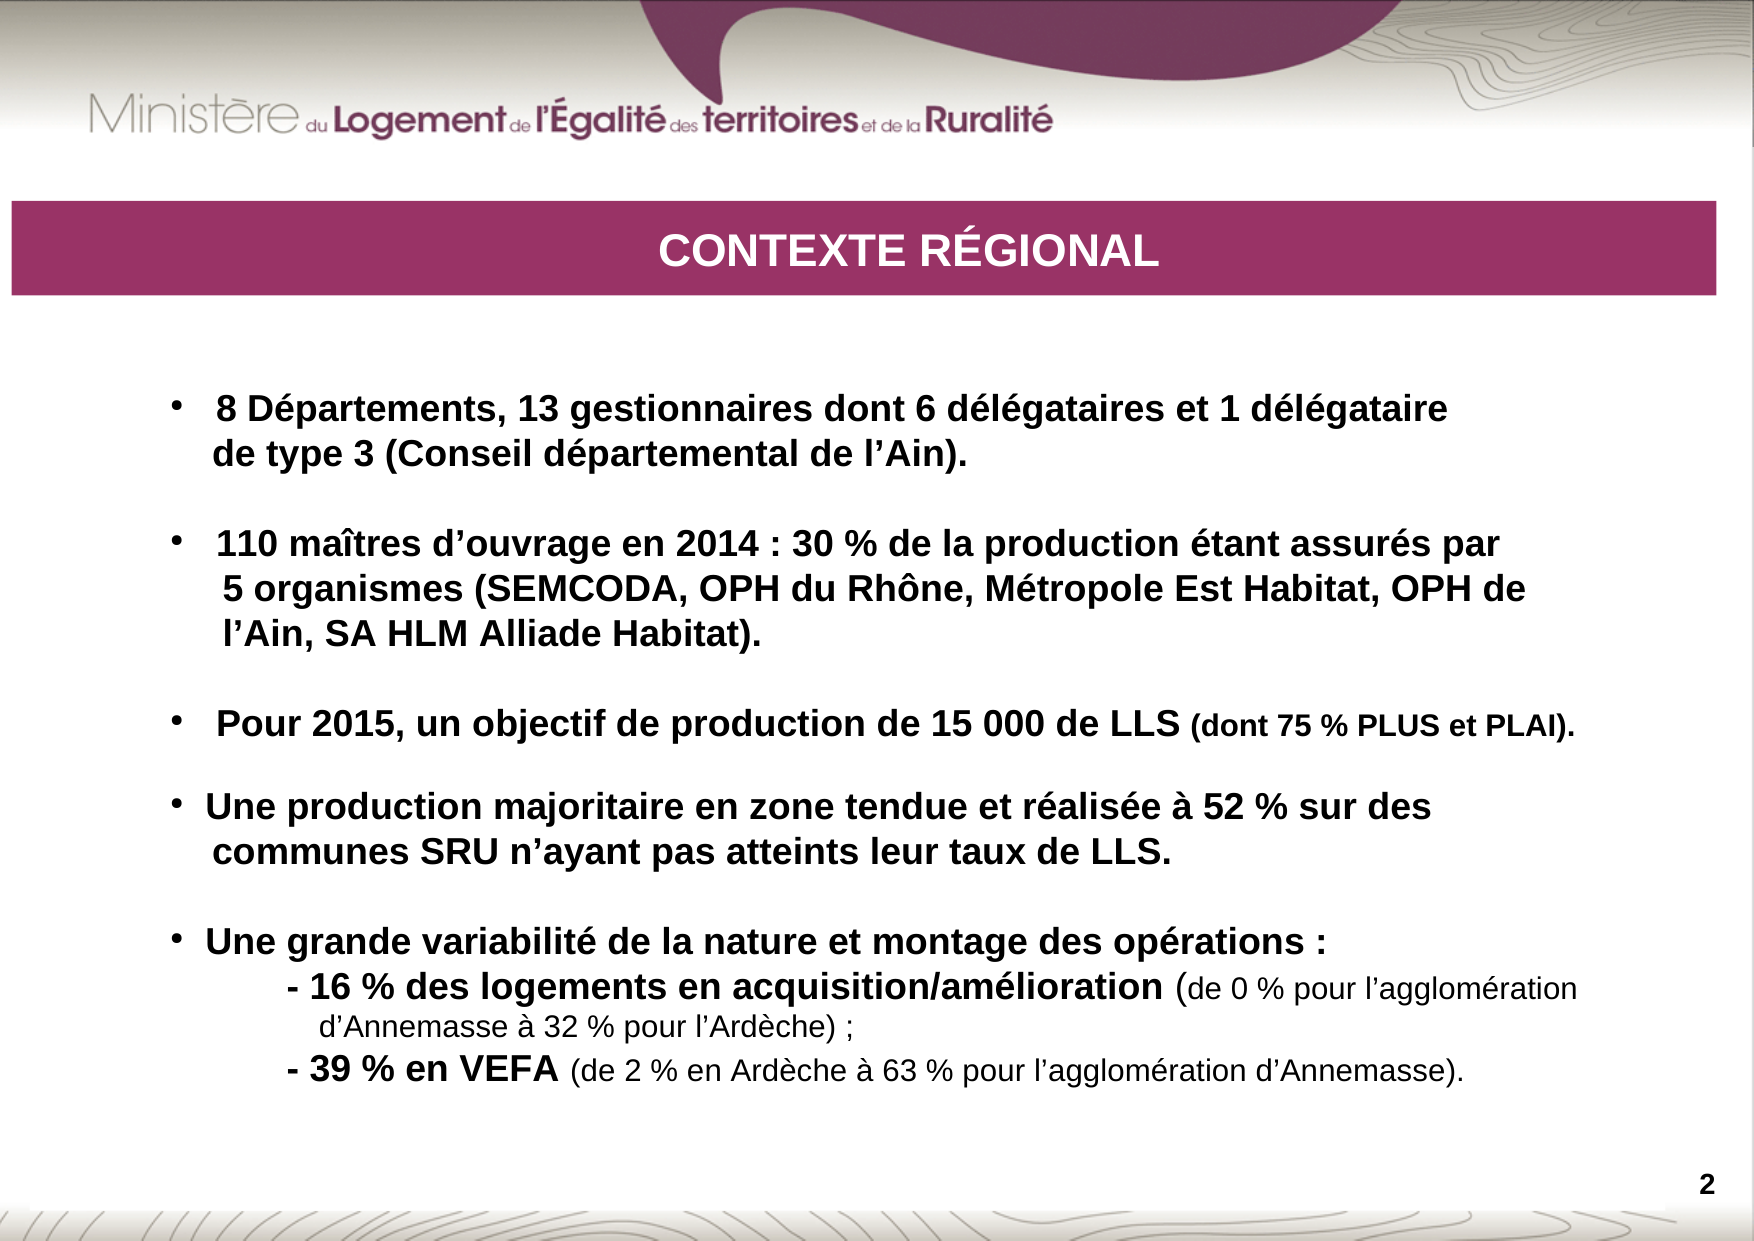

CONTEXTE RÉGIONAL
 8 Départements, 13 gestionnaires dont 6 délégataires et 1 délégataire
 de type 3 (Conseil départemental de l’Ain).
 110 maîtres d’ouvrage en 2014 : 30 % de la production étant assurés par
 5 organismes (SEMCODA, OPH du Rhône, Métropole Est Habitat, OPH de
 l’Ain, SA HLM Alliade Habitat).
 Pour 2015, un objectif de production de 15 000 de LLS (dont 75 % PLUS et PLAI).
Une production majoritaire en zone tendue et réalisée à 52 % sur des
 communes SRU n’ayant pas atteints leur taux de LLS.
Une grande variabilité de la nature et montage des opérations :
		- 16 % des logements en acquisition/amélioration (de 0 % pour l’agglomération
 d’Annemasse à 32 % pour l’Ardèche) ;
		- 39 % en VEFA (de 2 % en Ardèche à 63 % pour l’agglomération d’Annemasse).